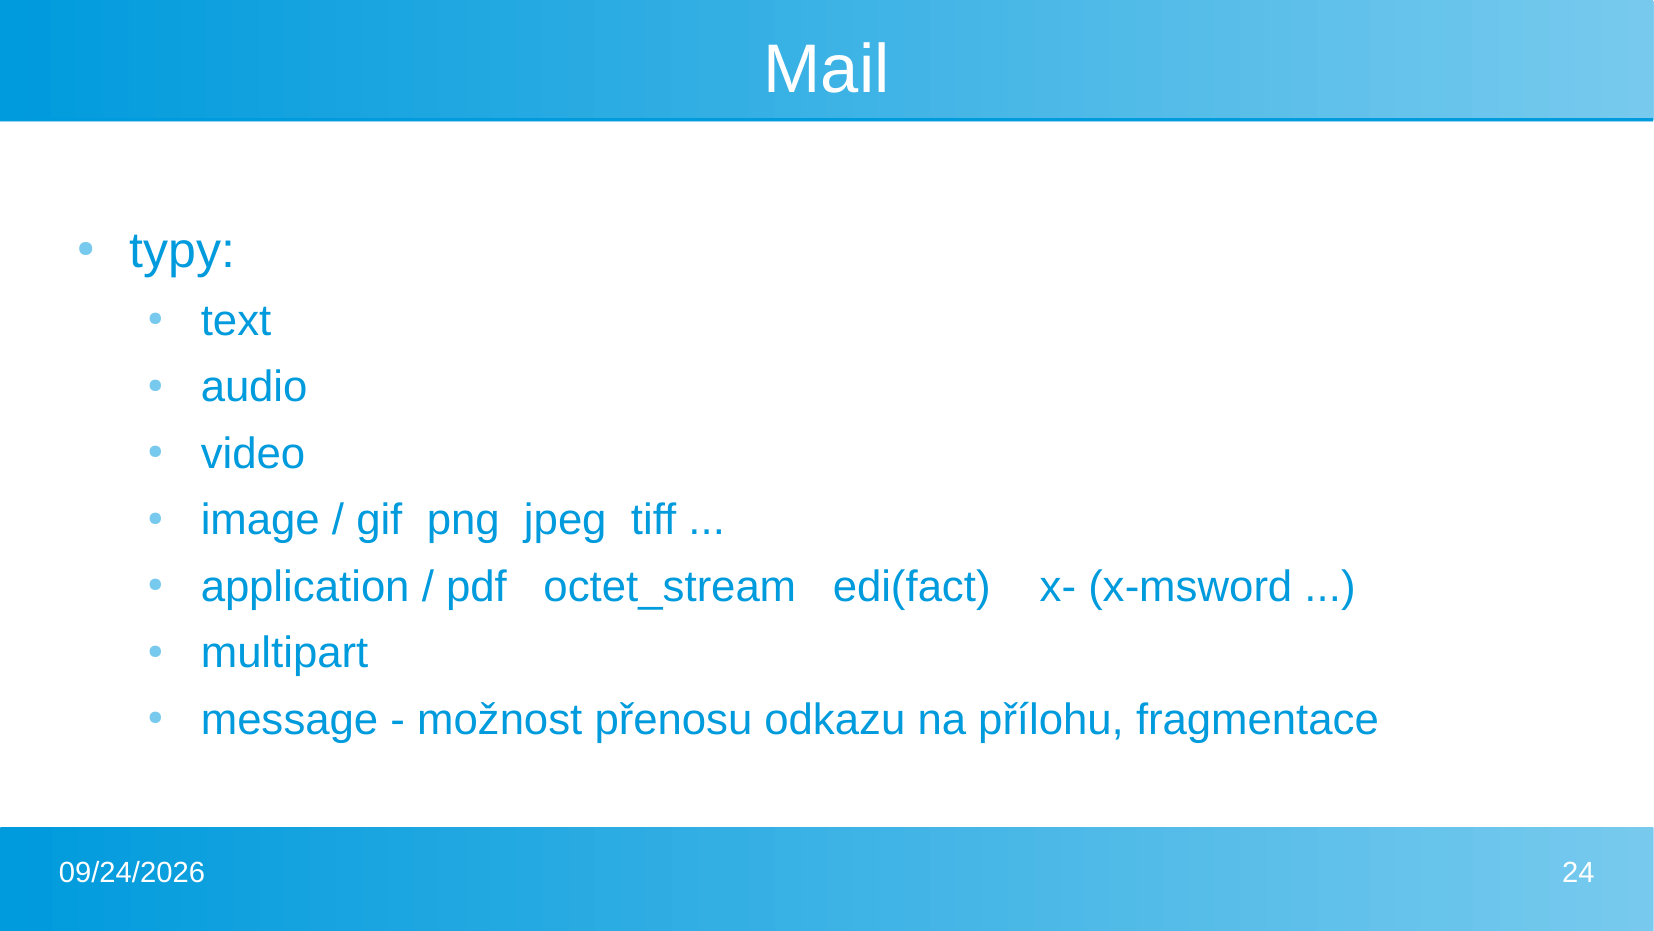

# Mail
typy:
text
audio
video
image / gif png jpeg tiff ...
application / pdf octet_stream edi(fact) x- (x-msword ...)
multipart
message - možnost přenosu odkazu na přílohu, fragmentace
24